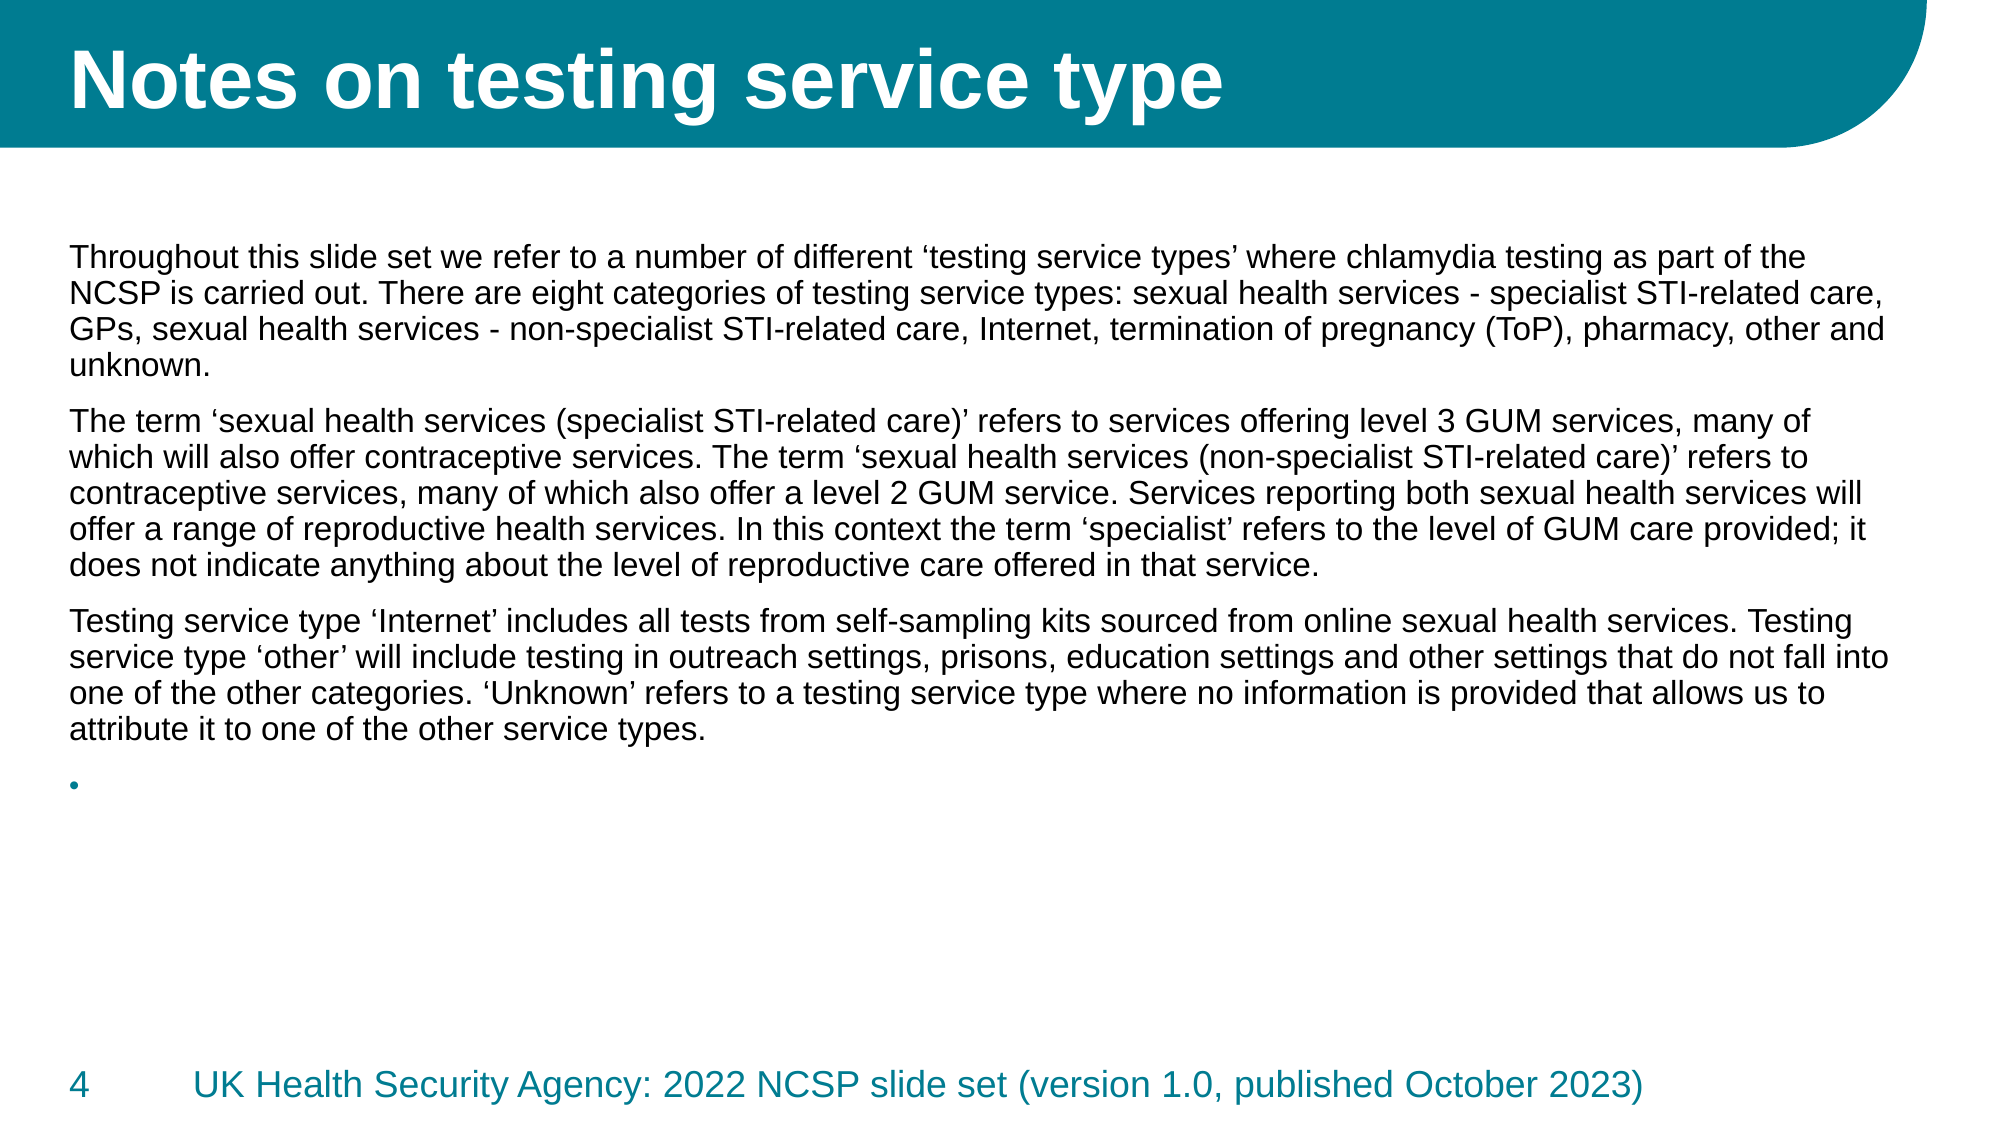

# Notes on testing service type
Throughout this slide set we refer to a number of different ‘testing service types’ where chlamydia testing as part of the NCSP is carried out. There are eight categories of testing service types: sexual health services - specialist STI-related care, GPs, sexual health services - non-specialist STI-related care, Internet, termination of pregnancy (ToP), pharmacy, other and unknown.
The term ‘sexual health services (specialist STI-related care)’ refers to services offering level 3 GUM services, many of which will also offer contraceptive services. The term ‘sexual health services (non-specialist STI-related care)’ refers to contraceptive services, many of which also offer a level 2 GUM service. Services reporting both sexual health services will offer a range of reproductive health services. In this context the term ‘specialist’ refers to the level of GUM care provided; it does not indicate anything about the level of reproductive care offered in that service.
Testing service type ‘Internet’ includes all tests from self-sampling kits sourced from online sexual health services. Testing service type ‘other’ will include testing in outreach settings, prisons, education settings and other settings that do not fall into one of the other categories. ‘Unknown’ refers to a testing service type where no information is provided that allows us to attribute it to one of the other service types.
3
UK Health Security Agency: 2022 NCSP slide set (version 1.0, published October 2023)